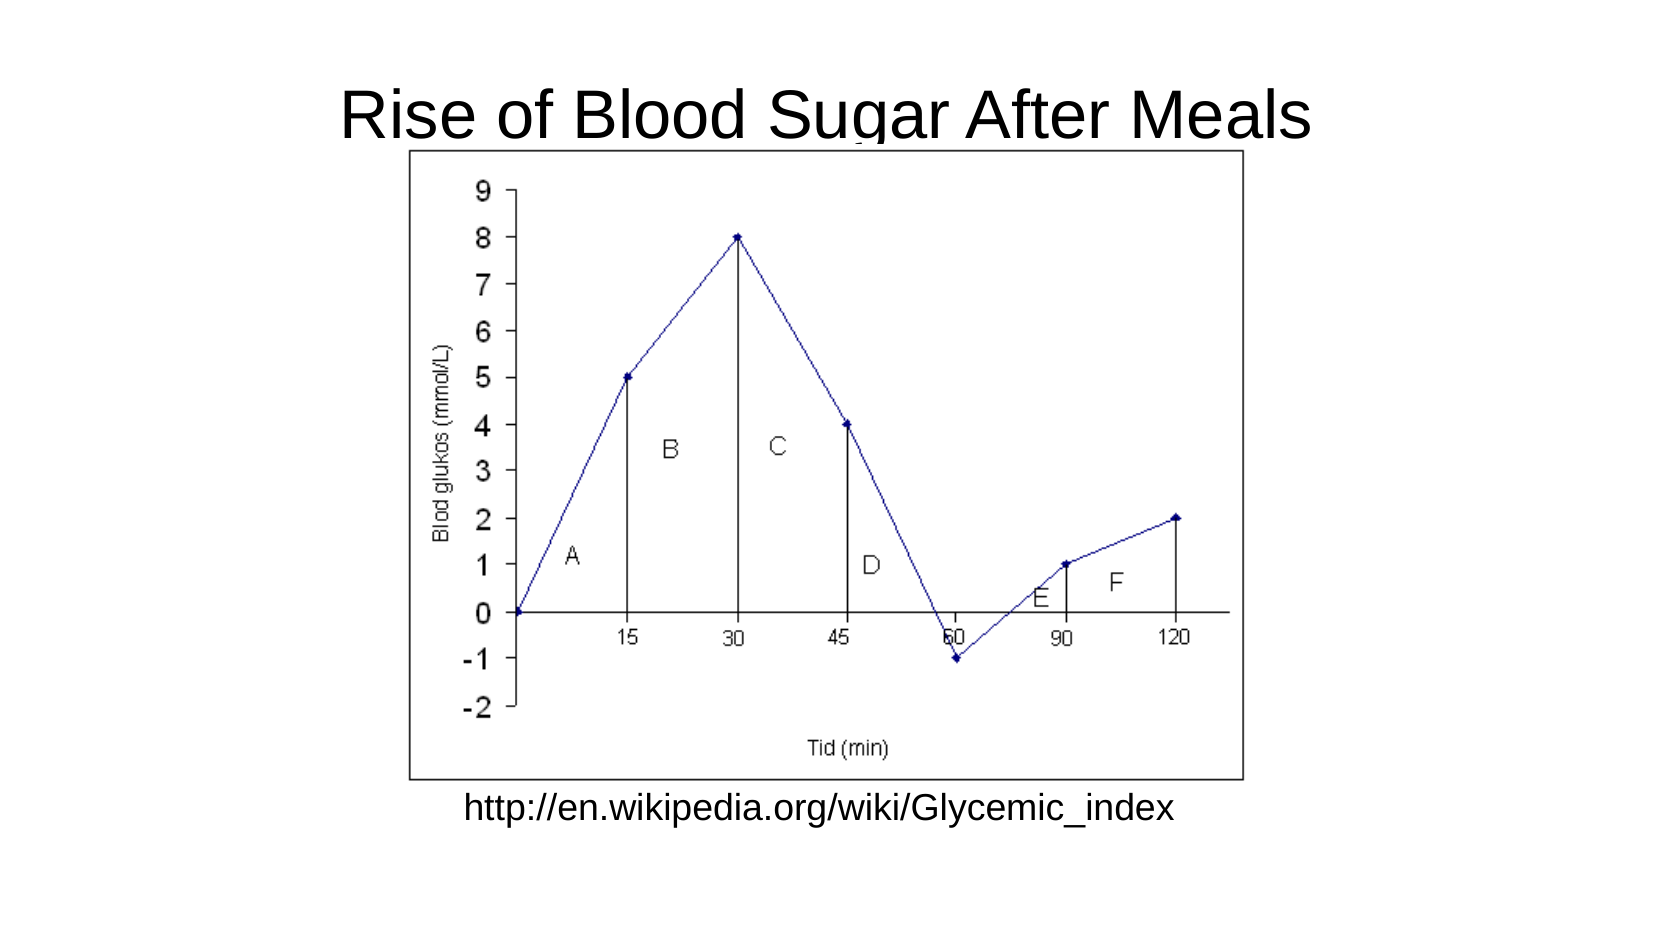

# Rise of Blood Sugar After Meals
http://en.wikipedia.org/wiki/Glycemic_index